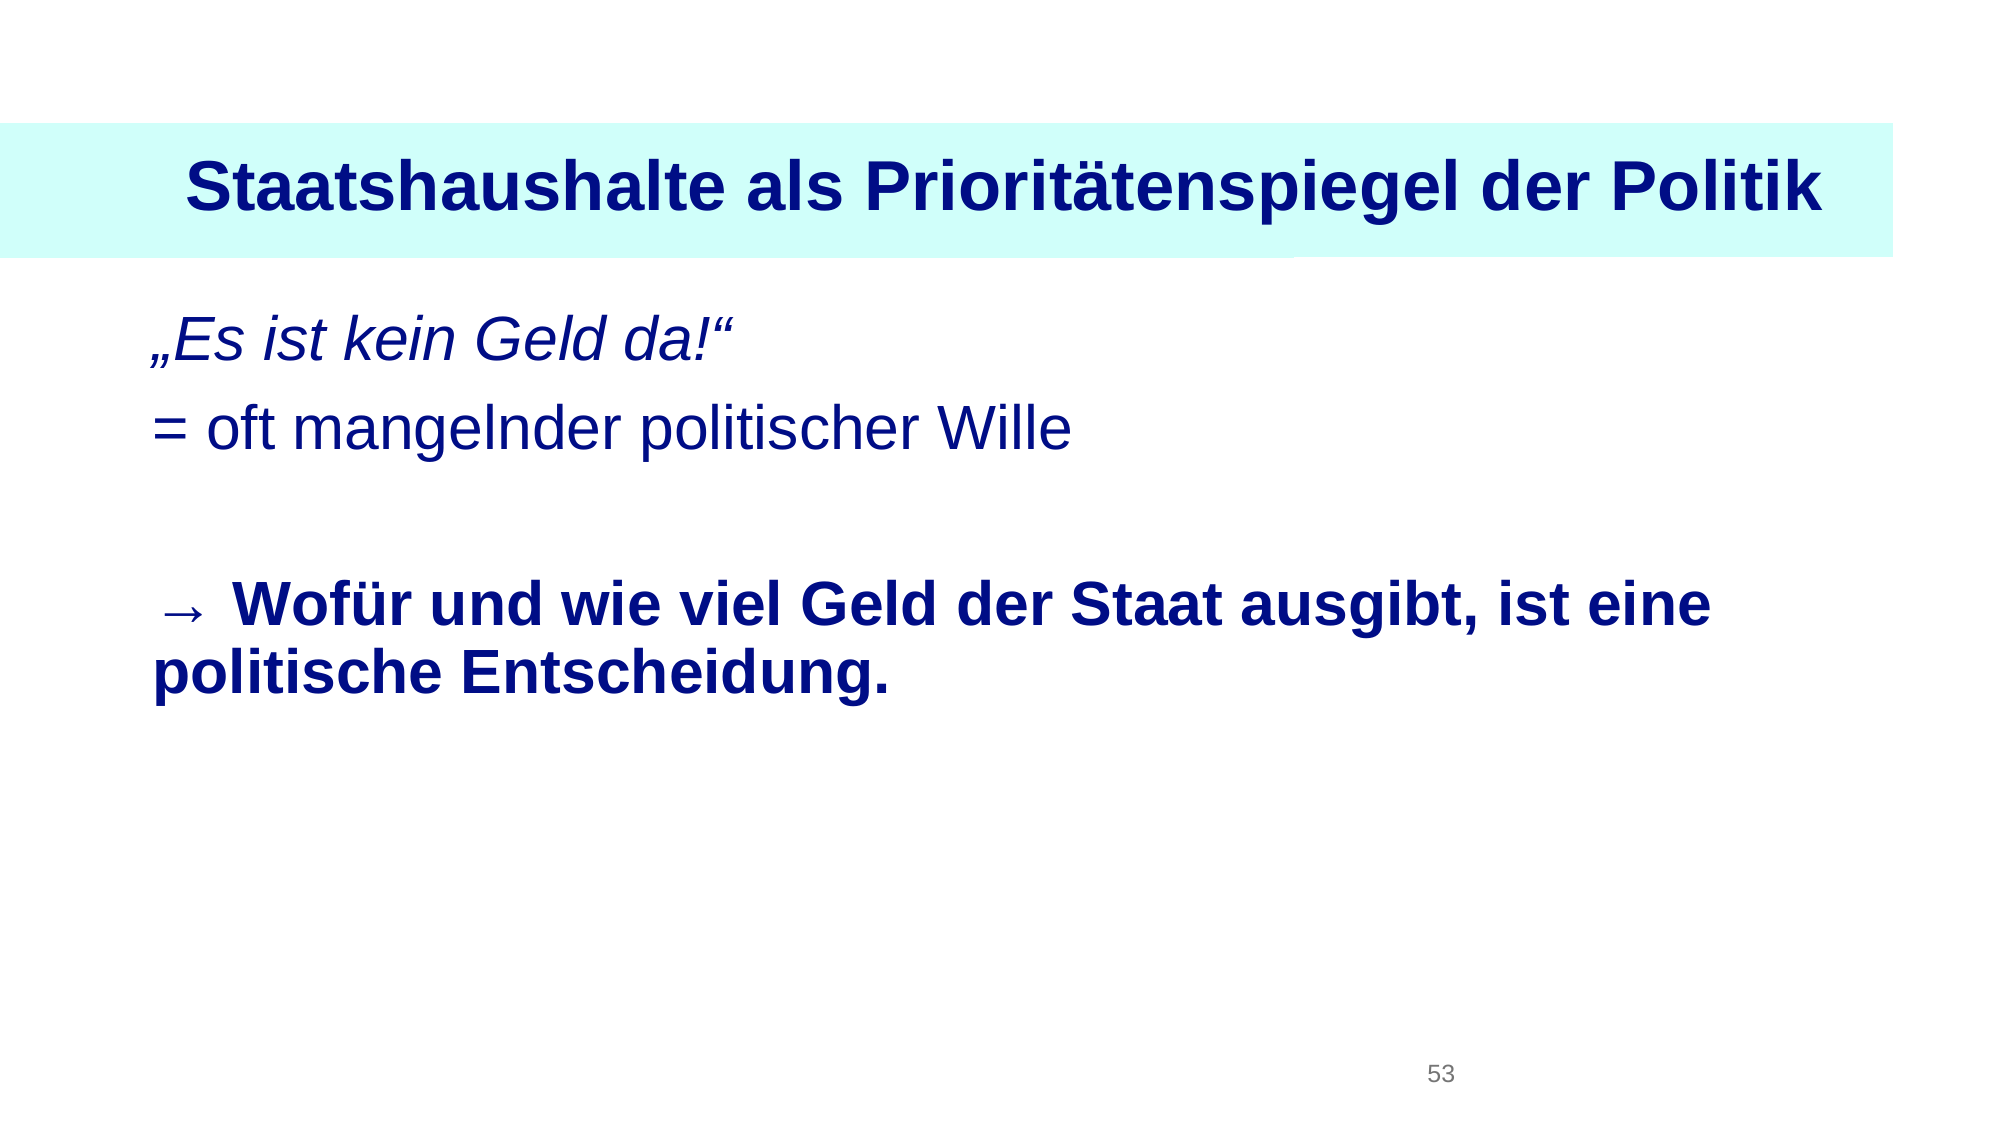

# Staatshaushalte als Prioritätenspiegel der Politik
„Es ist kein Geld da!“
= oft mangelnder politischer Wille
→ Wofür und wie viel Geld der Staat ausgibt, ist eine politische Entscheidung.